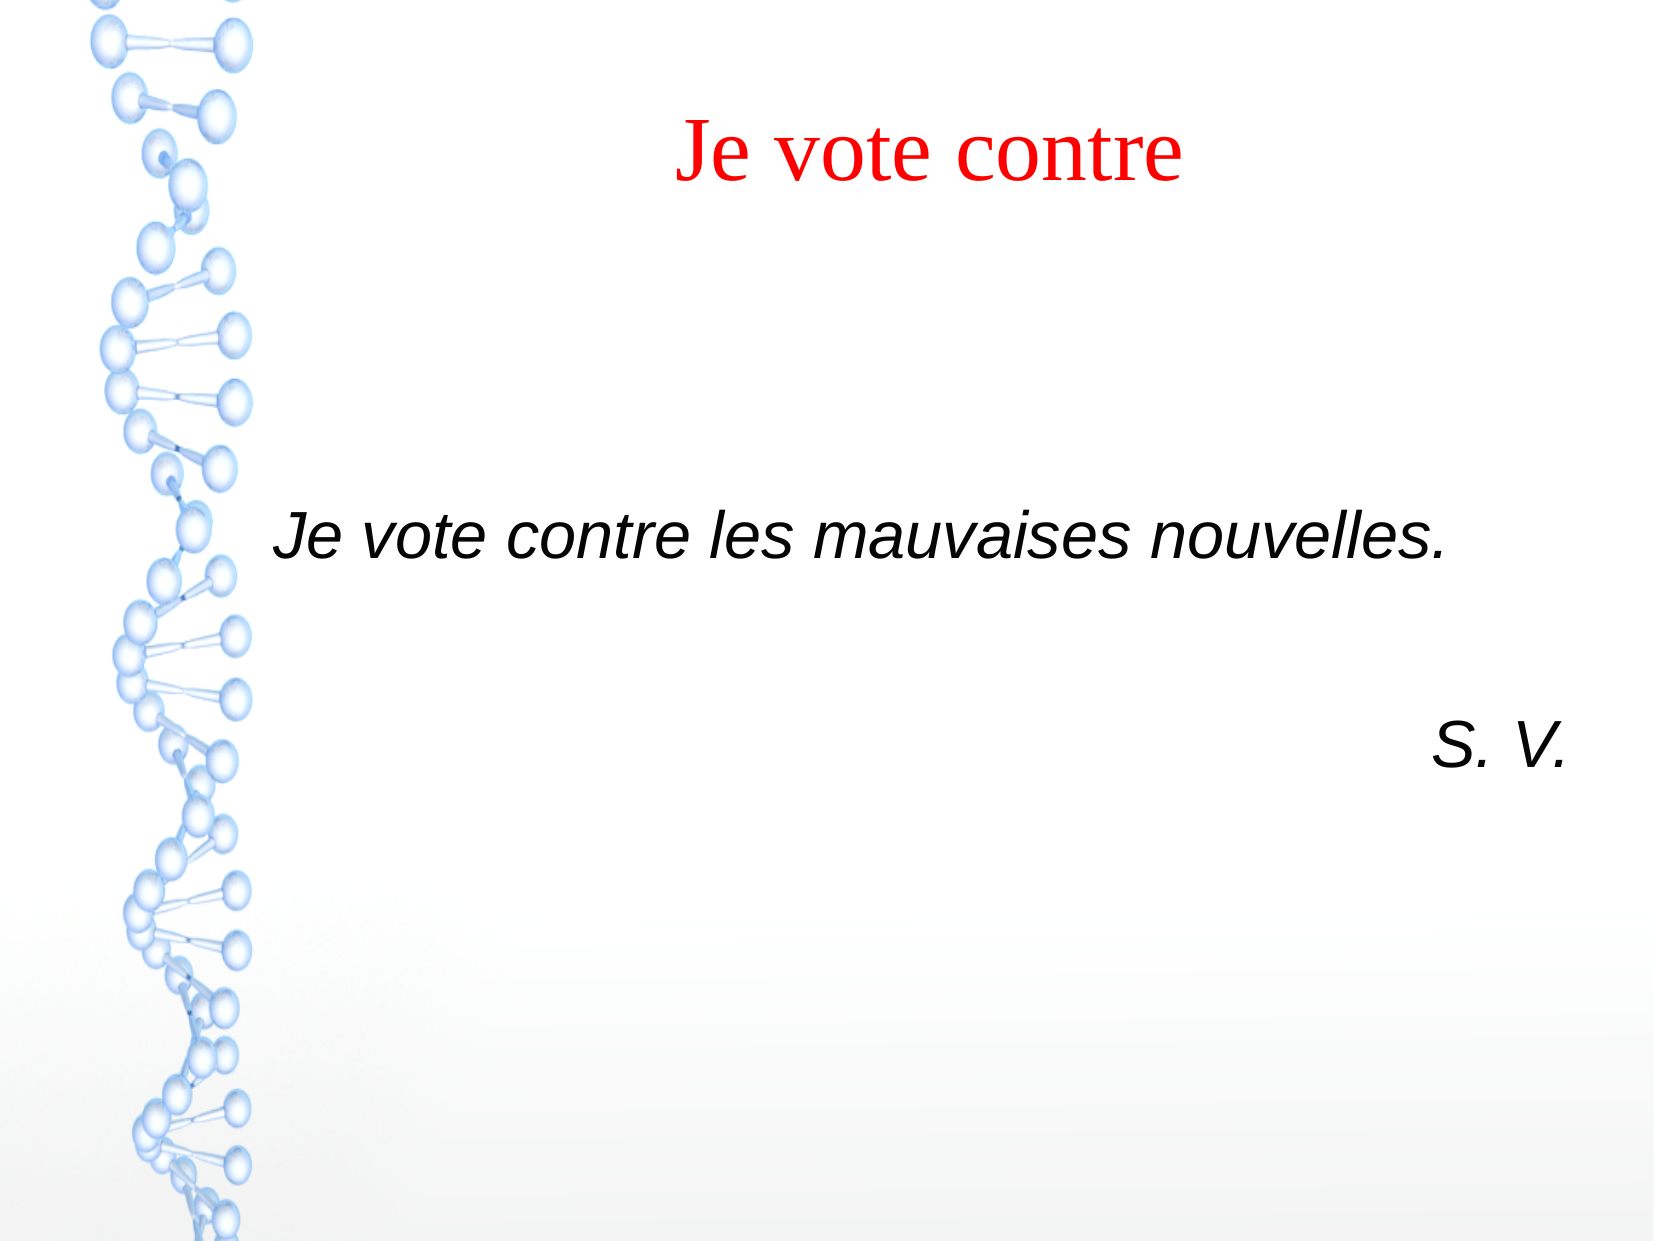

# Je vote contre
Je vote contre les mauvaises nouvelles.
S. V.